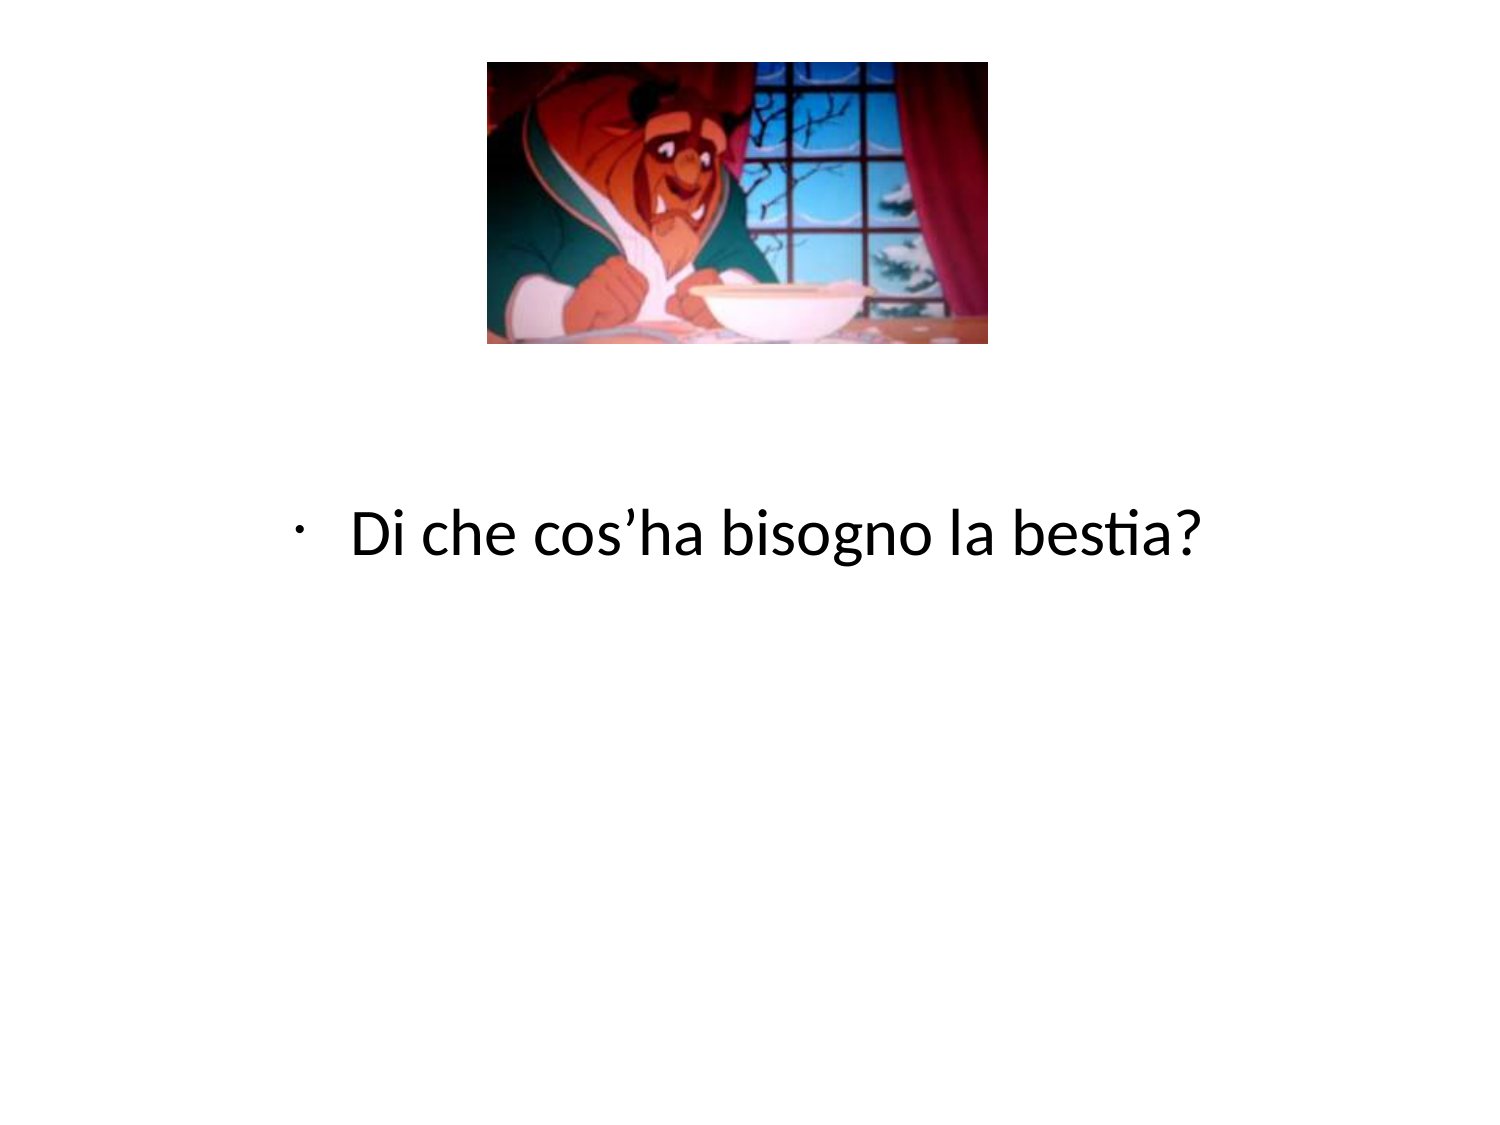

#
Di che cos’ha bisogno la bestia?